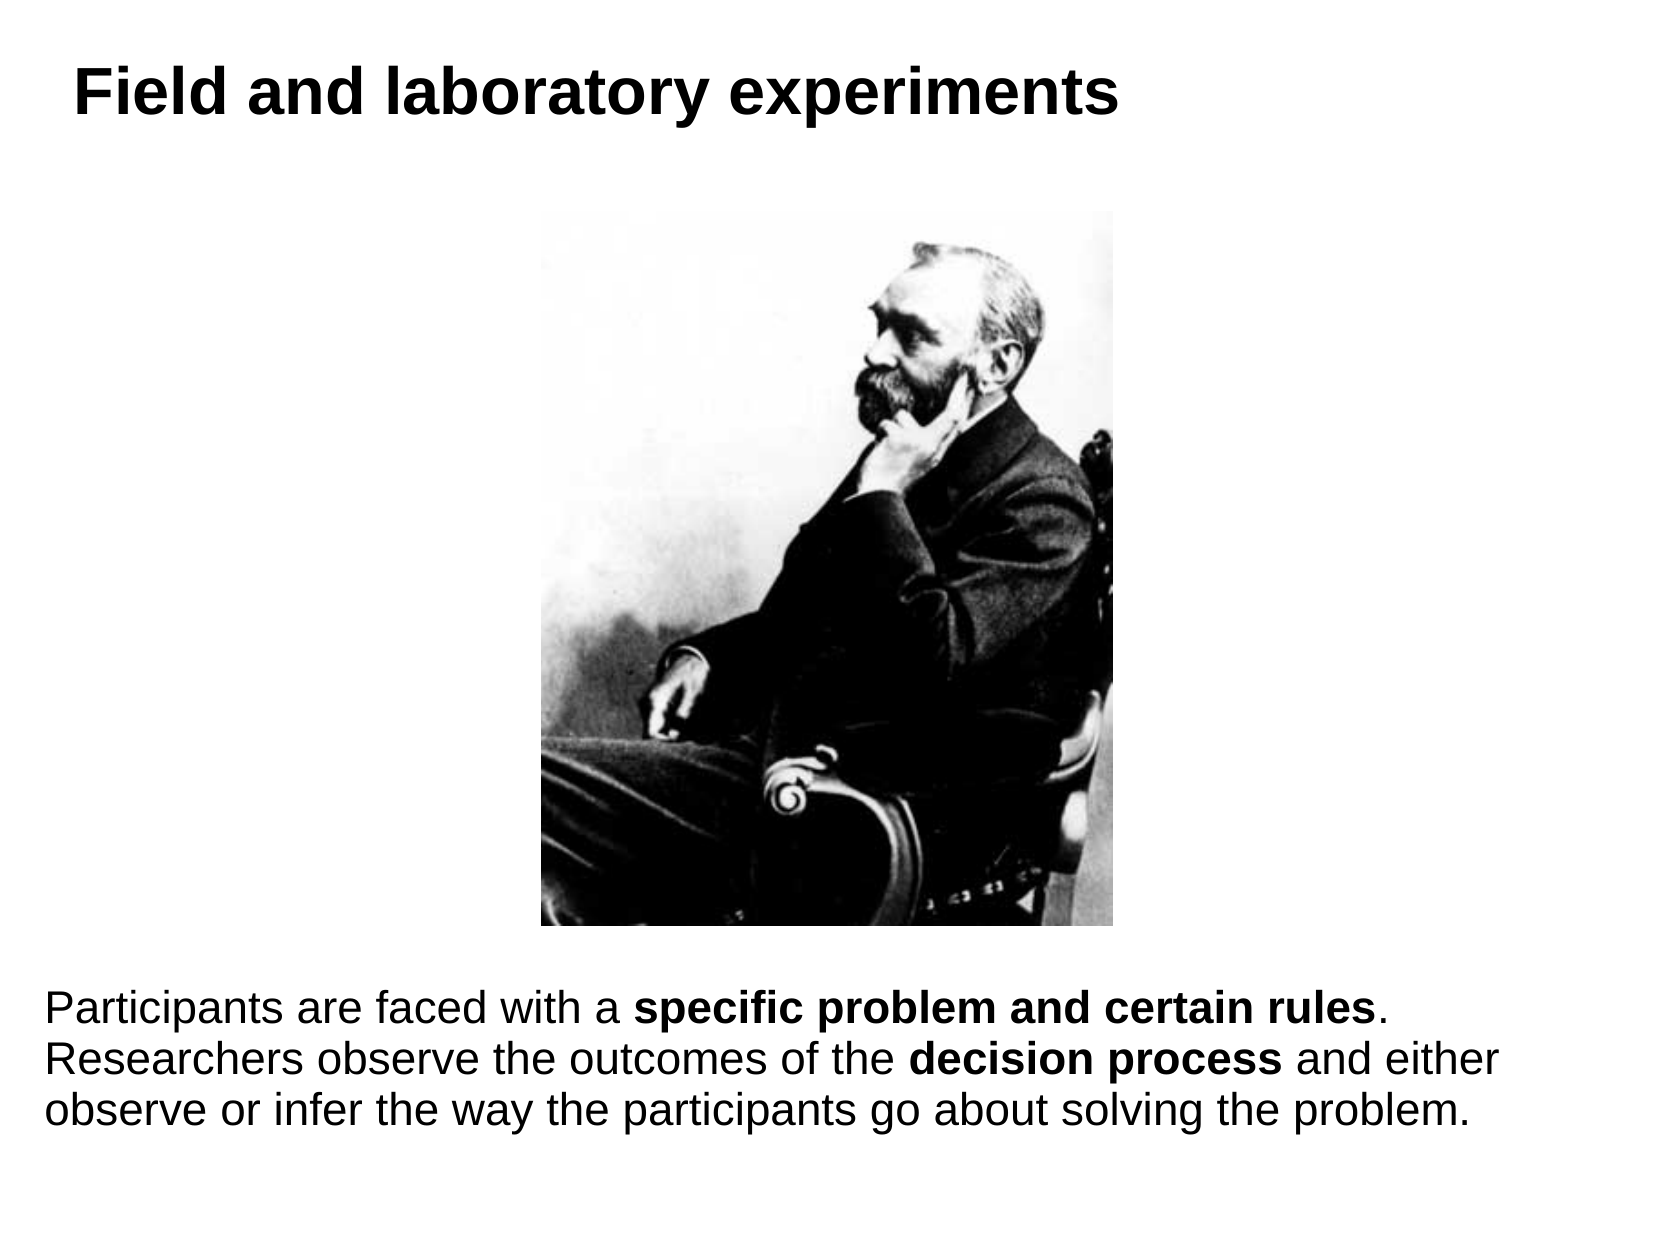

Field and laboratory experiments
Participants are faced with a specific problem and certain rules.
Researchers observe the outcomes of the decision process and either observe or infer the way the participants go about solving the problem.